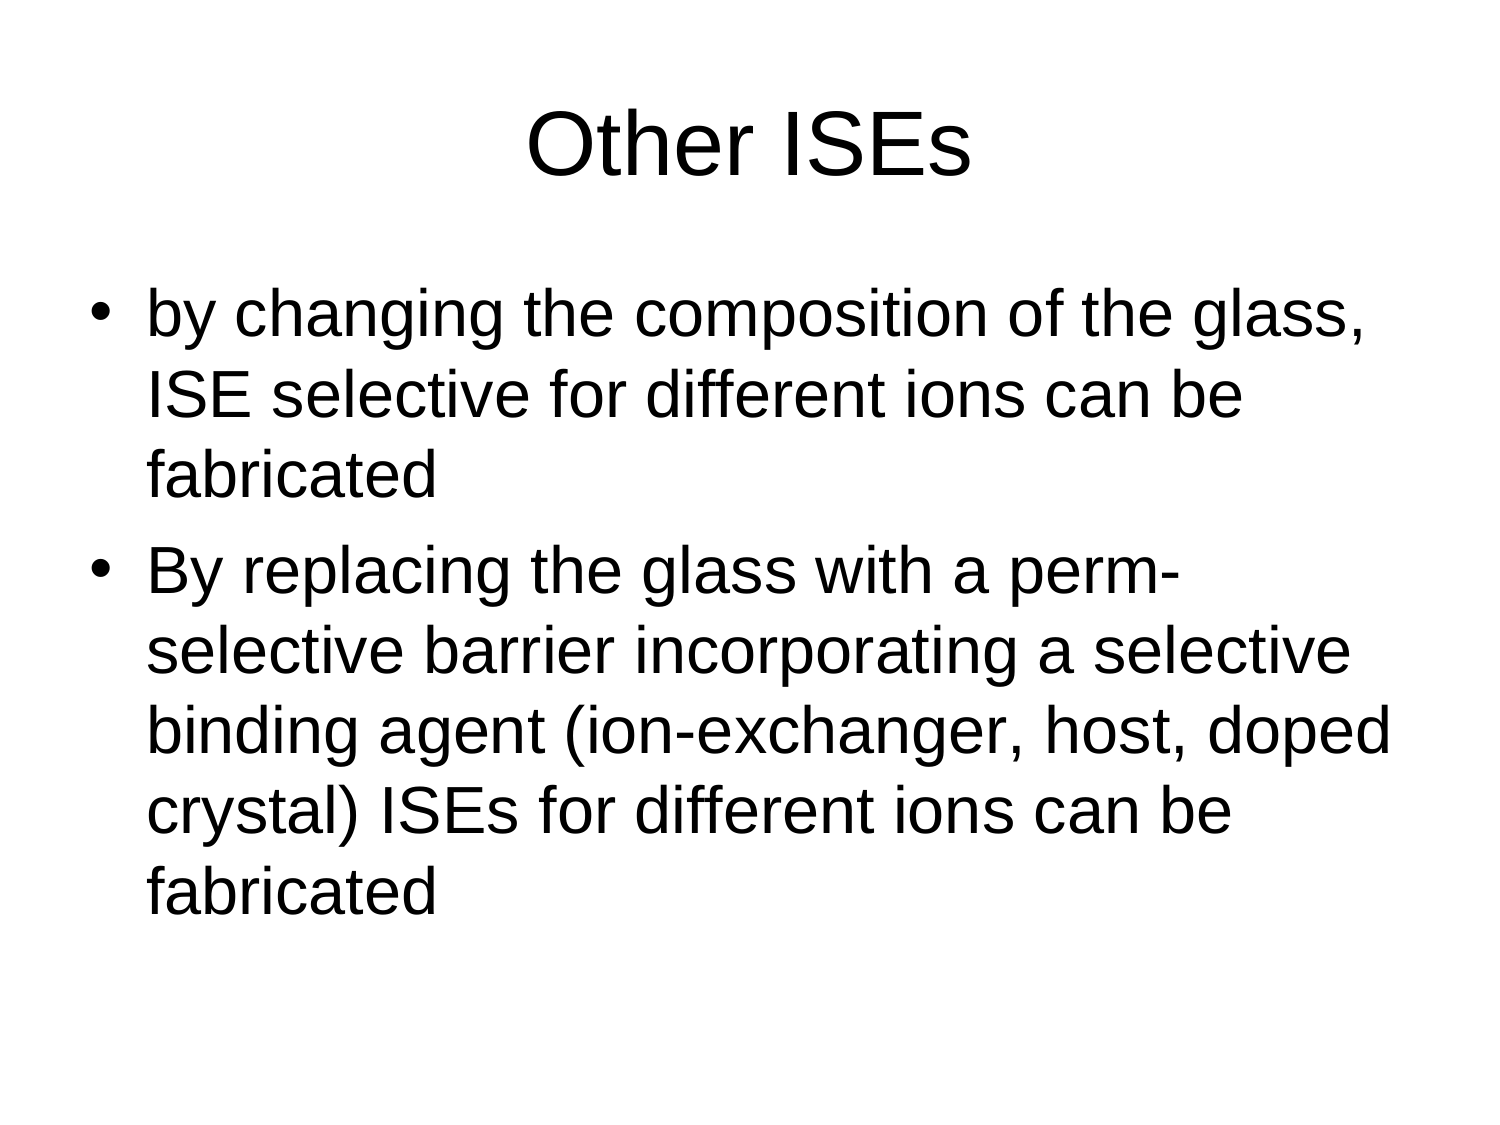

# Other ISEs
by changing the composition of the glass, ISE selective for different ions can be fabricated
By replacing the glass with a perm-selective barrier incorporating a selective binding agent (ion-exchanger, host, doped crystal) ISEs for different ions can be fabricated